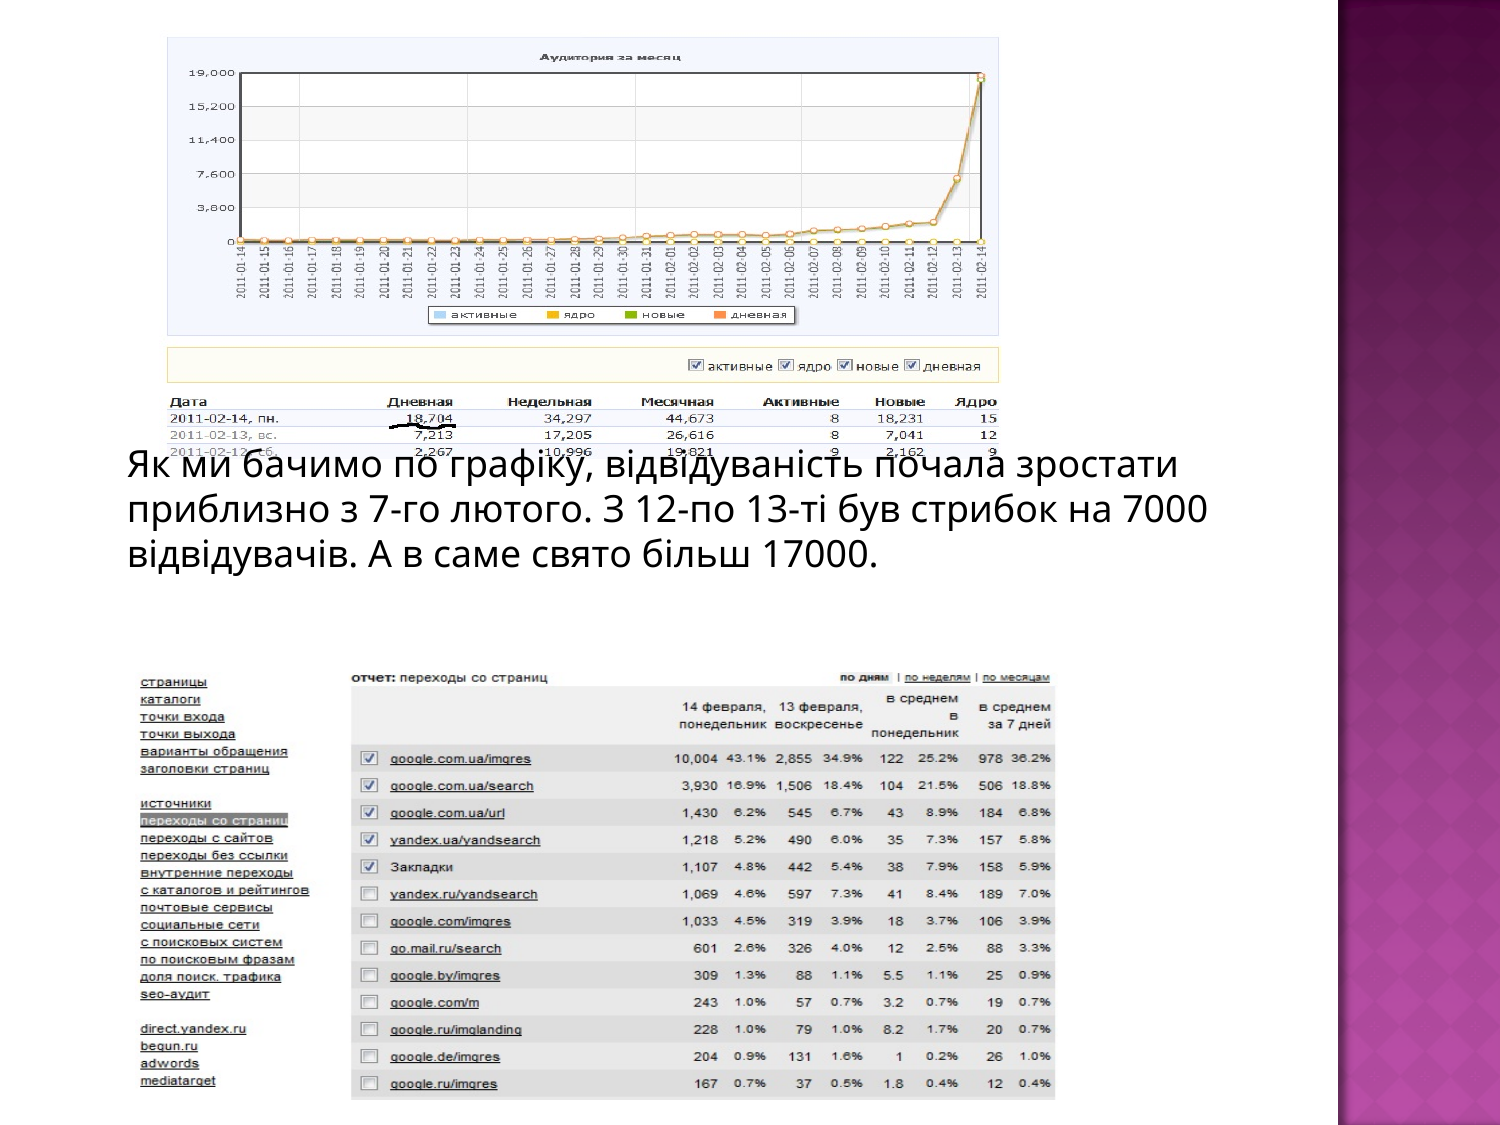

Як ми бачимо по графіку, відвідуваність почала зростати приблизно з 7-го лютого. З 12-по 13-ті був стрибок на 7000 відвідувачів. А в саме свято більш 17000.